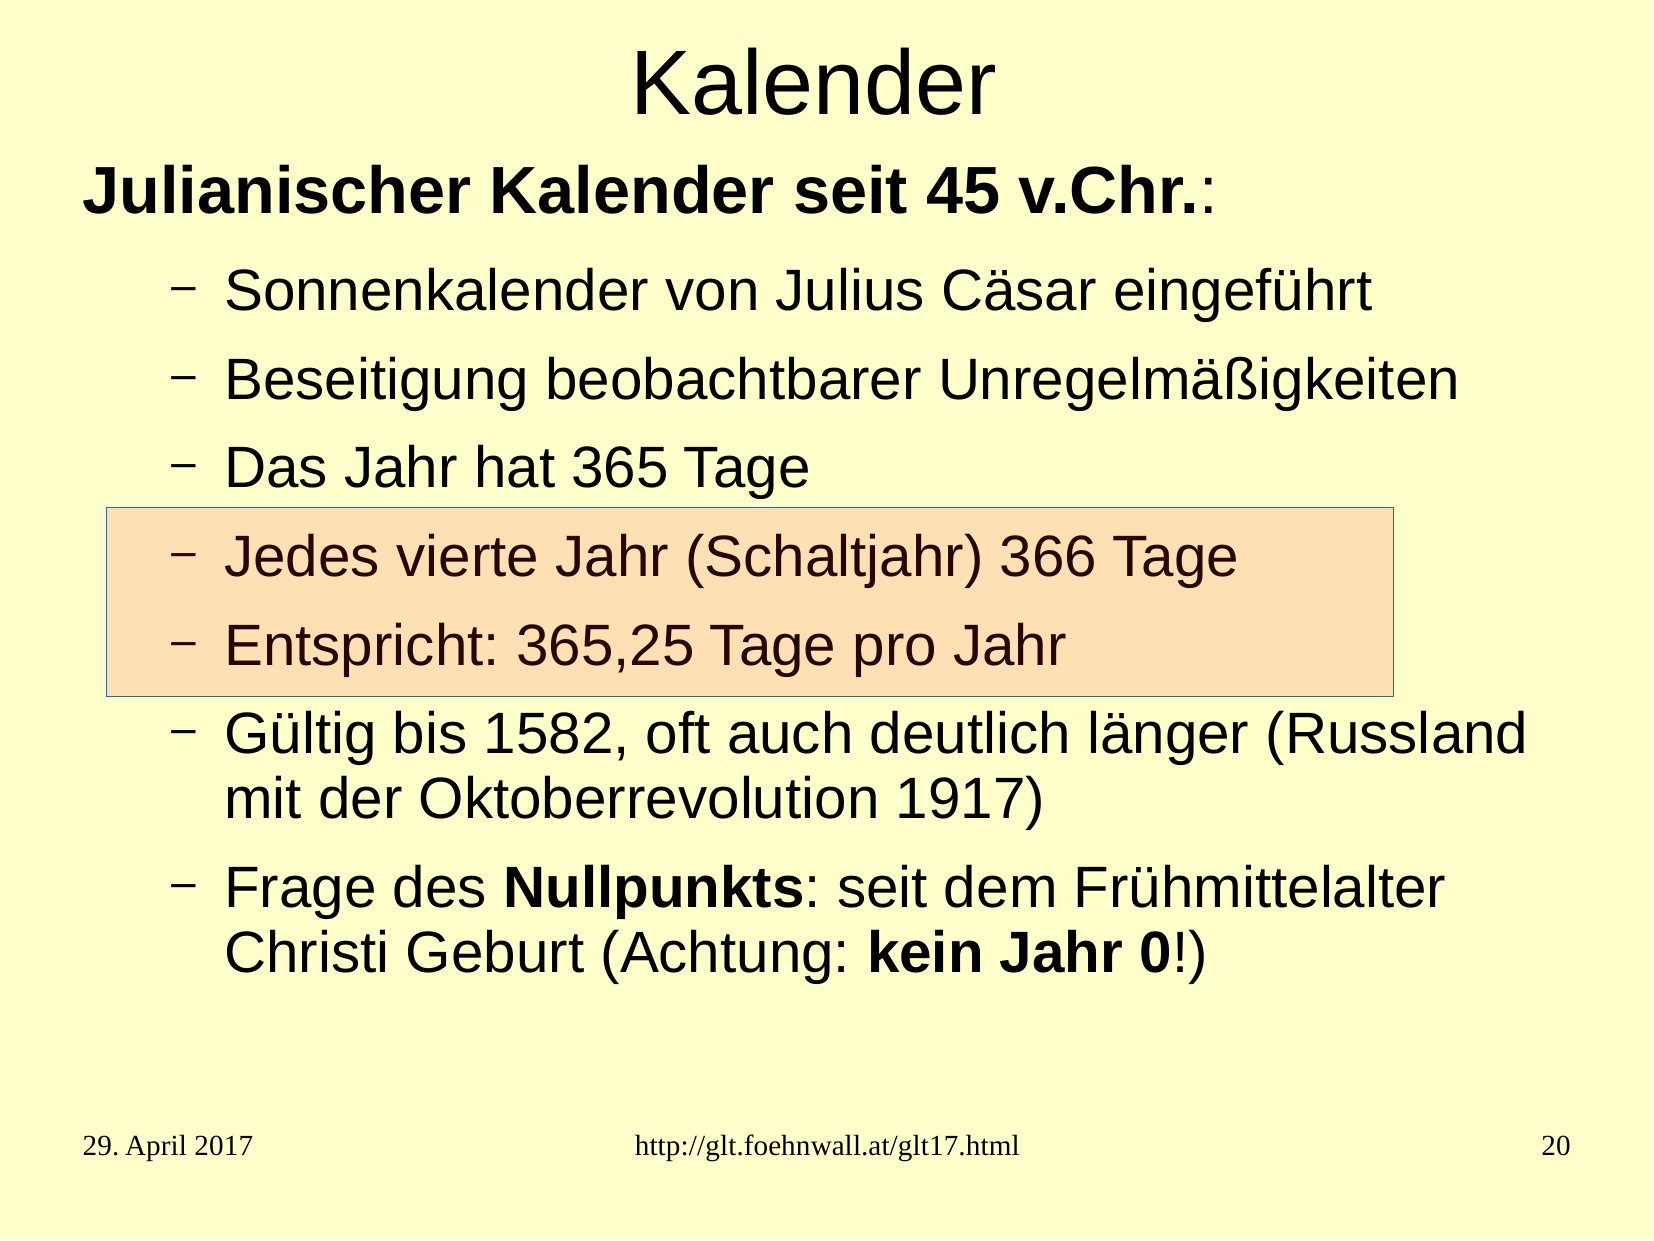

# Kalender
Julianischer Kalender seit 45 v.Chr.:
Sonnenkalender von Julius Cäsar eingeführt
Beseitigung beobachtbarer Unregelmäßigkeiten
Das Jahr hat 365 Tage
Jedes vierte Jahr (Schaltjahr) 366 Tage
Entspricht: 365,25 Tage pro Jahr
Gültig bis 1582, oft auch deutlich länger (Russland mit der Oktoberrevolution 1917)
Frage des Nullpunkts: seit dem Frühmittelalter Christi Geburt (Achtung: kein Jahr 0!)
29. April 2017
http://glt.foehnwall.at/glt17.html
20